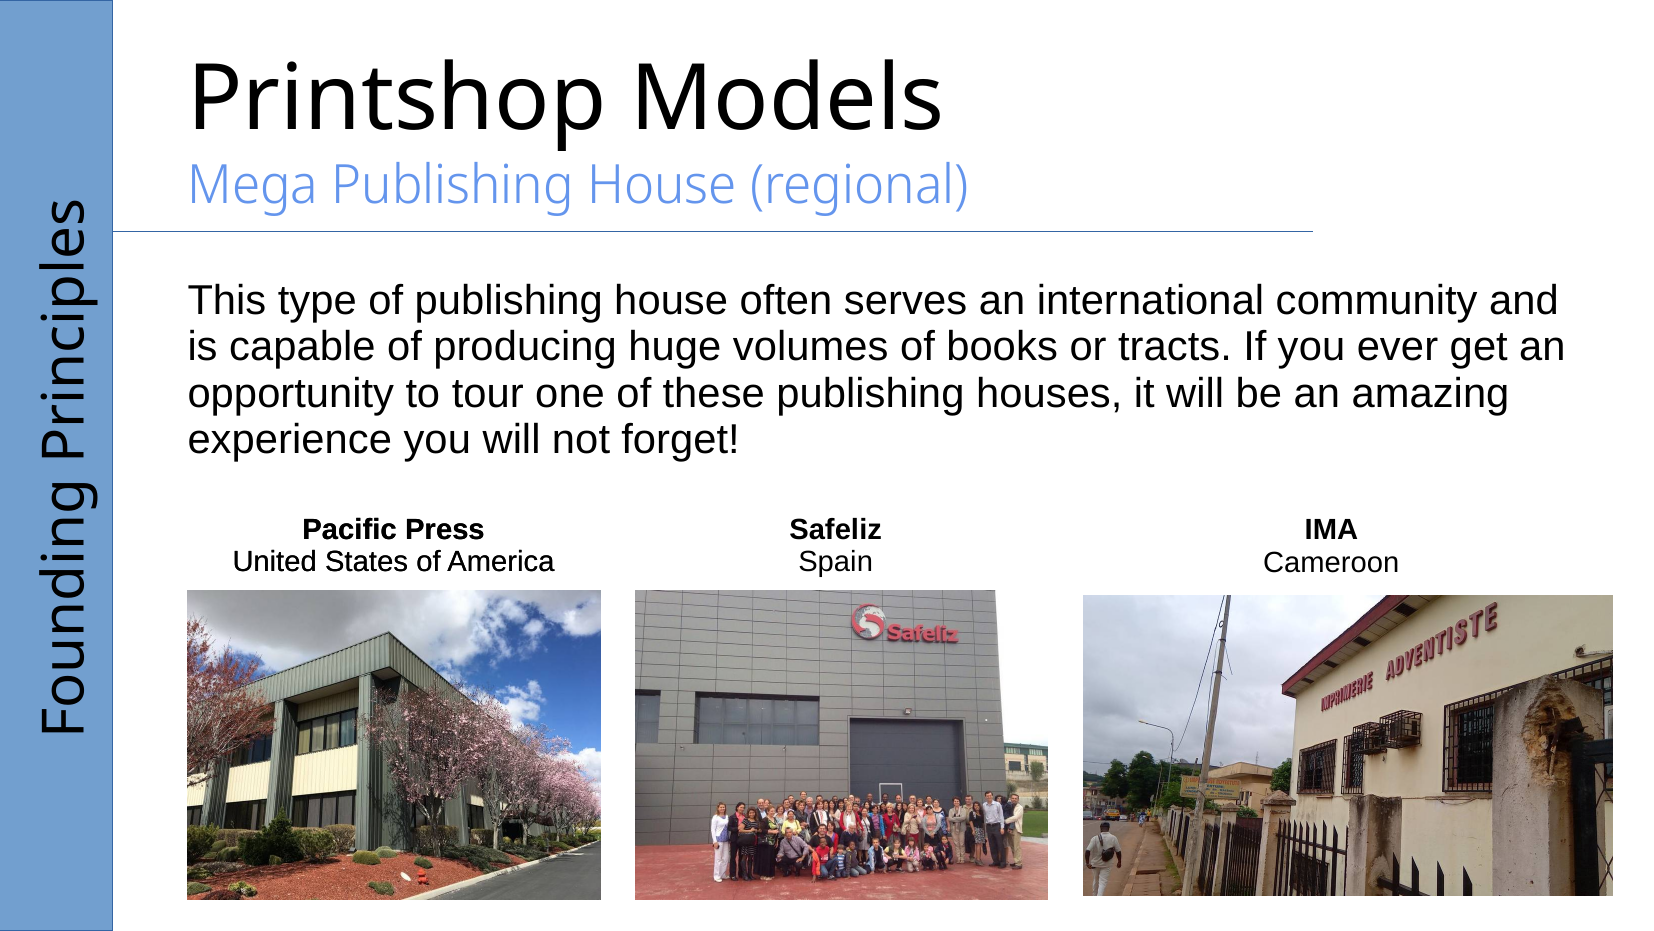

# Printshop Models
Mega Publishing House (regional)
This type of publishing house often serves an international community and is capable of producing huge volumes of books or tracts. If you ever get an opportunity to tour one of these publishing houses, it will be an amazing experience you will not forget!
Founding Principles
Pacific Press
United States of America
Pacific Press
United States of America
Safeliz
Spain
IMA
Cameroon